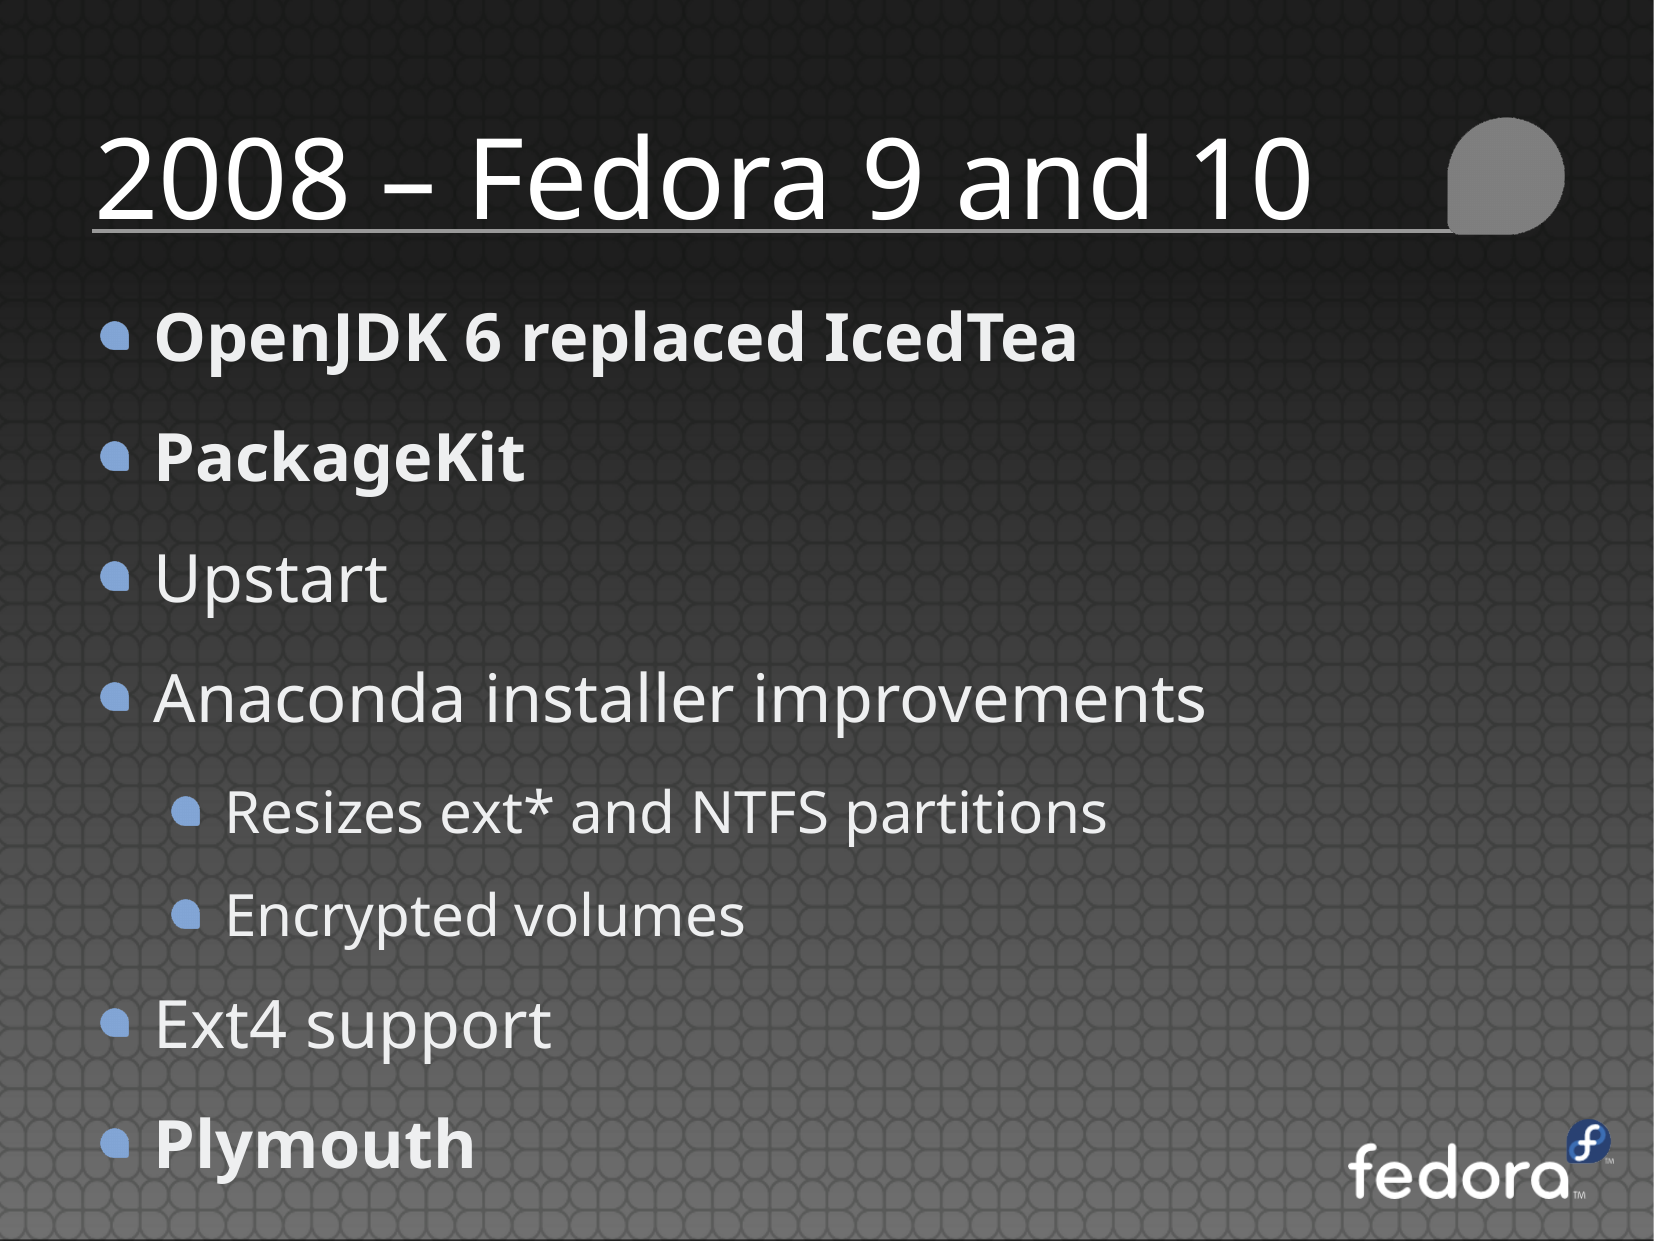

2008 – Fedora 9 and 10
# OpenJDK 6 replaced IcedTea
PackageKit
Upstart
Anaconda installer improvements
Resizes ext* and NTFS partitions
Encrypted volumes
Ext4 support
Plymouth